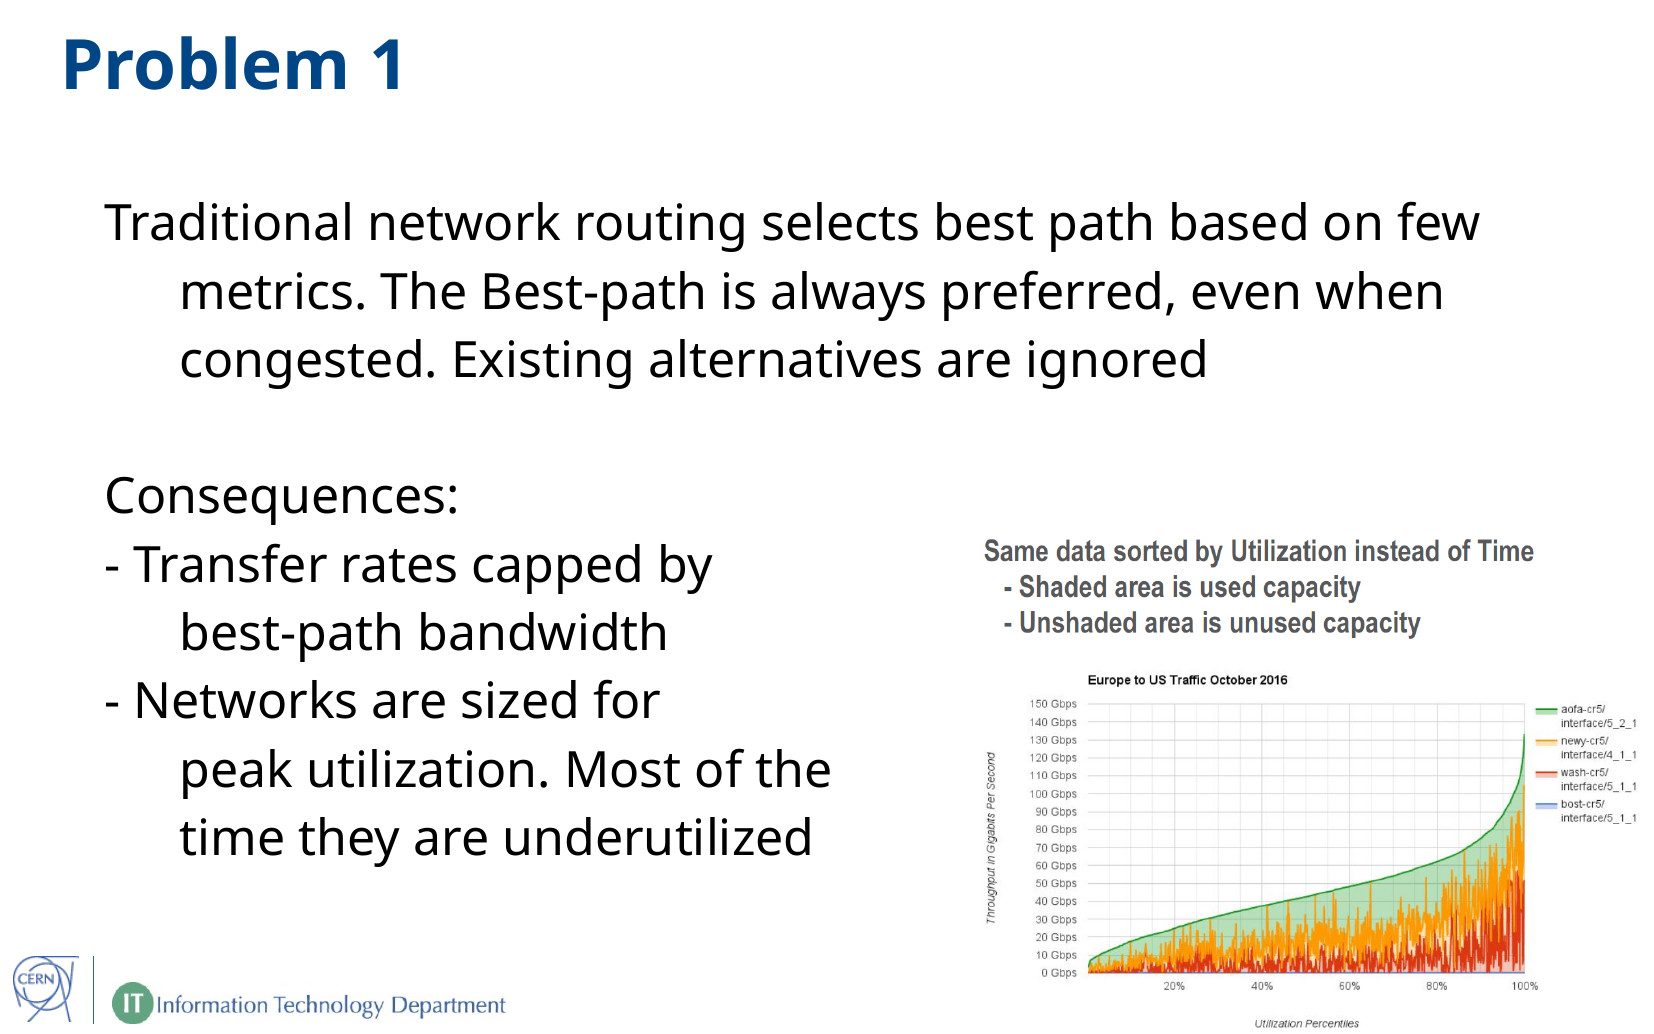

# Problem 1
Traditional network routing selects best path based on few metrics. The Best-path is always preferred, even when congested. Existing alternatives are ignored
Consequences:
- Transfer rates capped by
best-path bandwidth
- Networks are sized for
peak utilization. Most of the
time they are underutilized